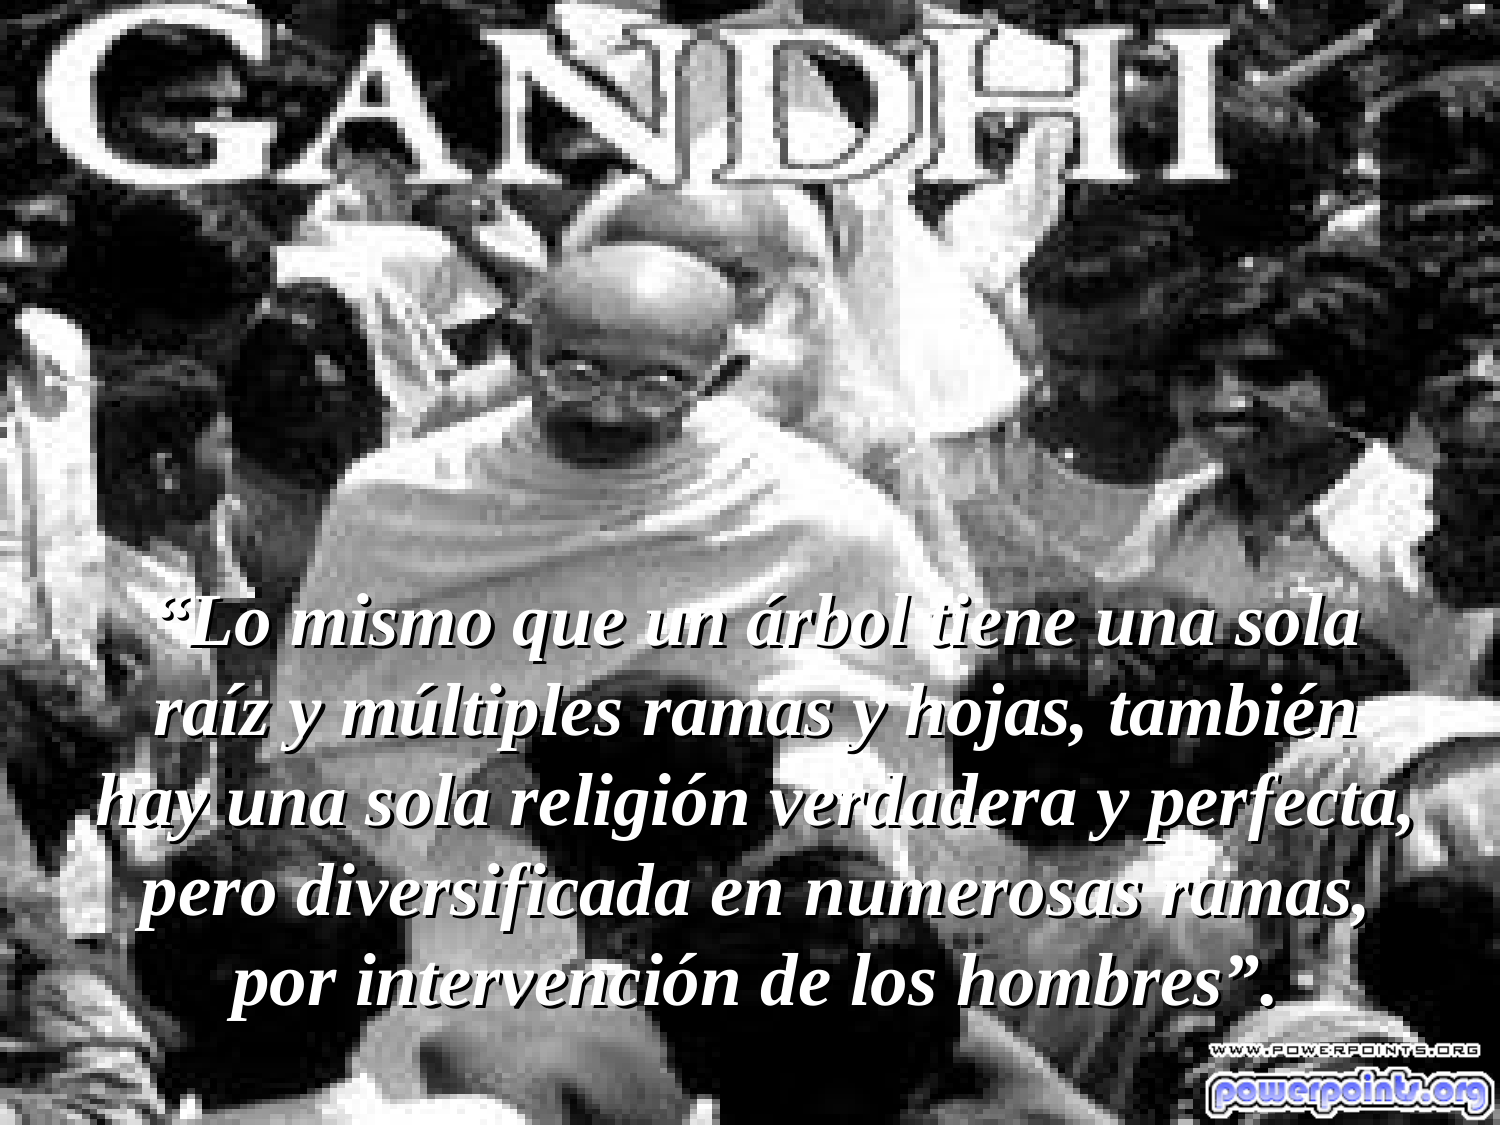

“Lo mismo que un árbol tiene una sola raíz y múltiples ramas y hojas, también hay una sola religión verdadera y perfecta, pero diversificada en numerosas ramas, por intervención de los hombres”.